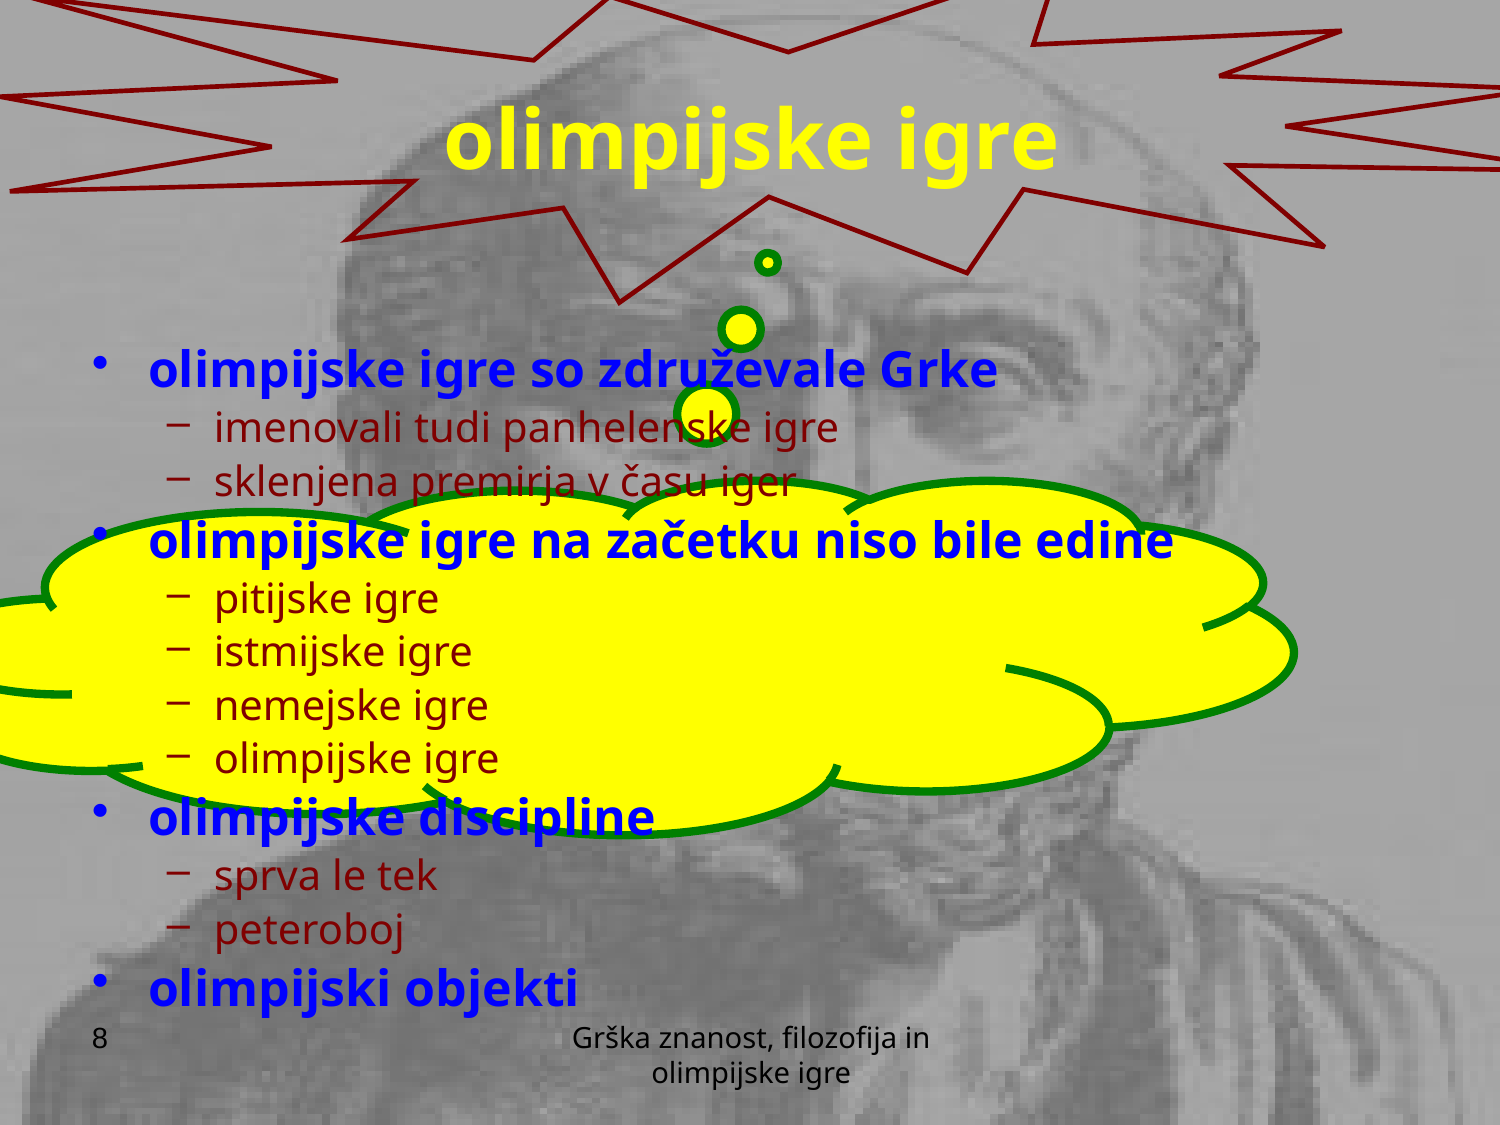

# olimpijske igre
olimpijske igre so združevale Grke
imenovali tudi panhelenske igre
sklenjena premirja v času iger
olimpijske igre na začetku niso bile edine
pitijske igre
istmijske igre
nemejske igre
olimpijske igre
olimpijske discipline
sprva le tek
peteroboj
olimpijski objekti
Grška znanost, filozofija in olimpijske igre